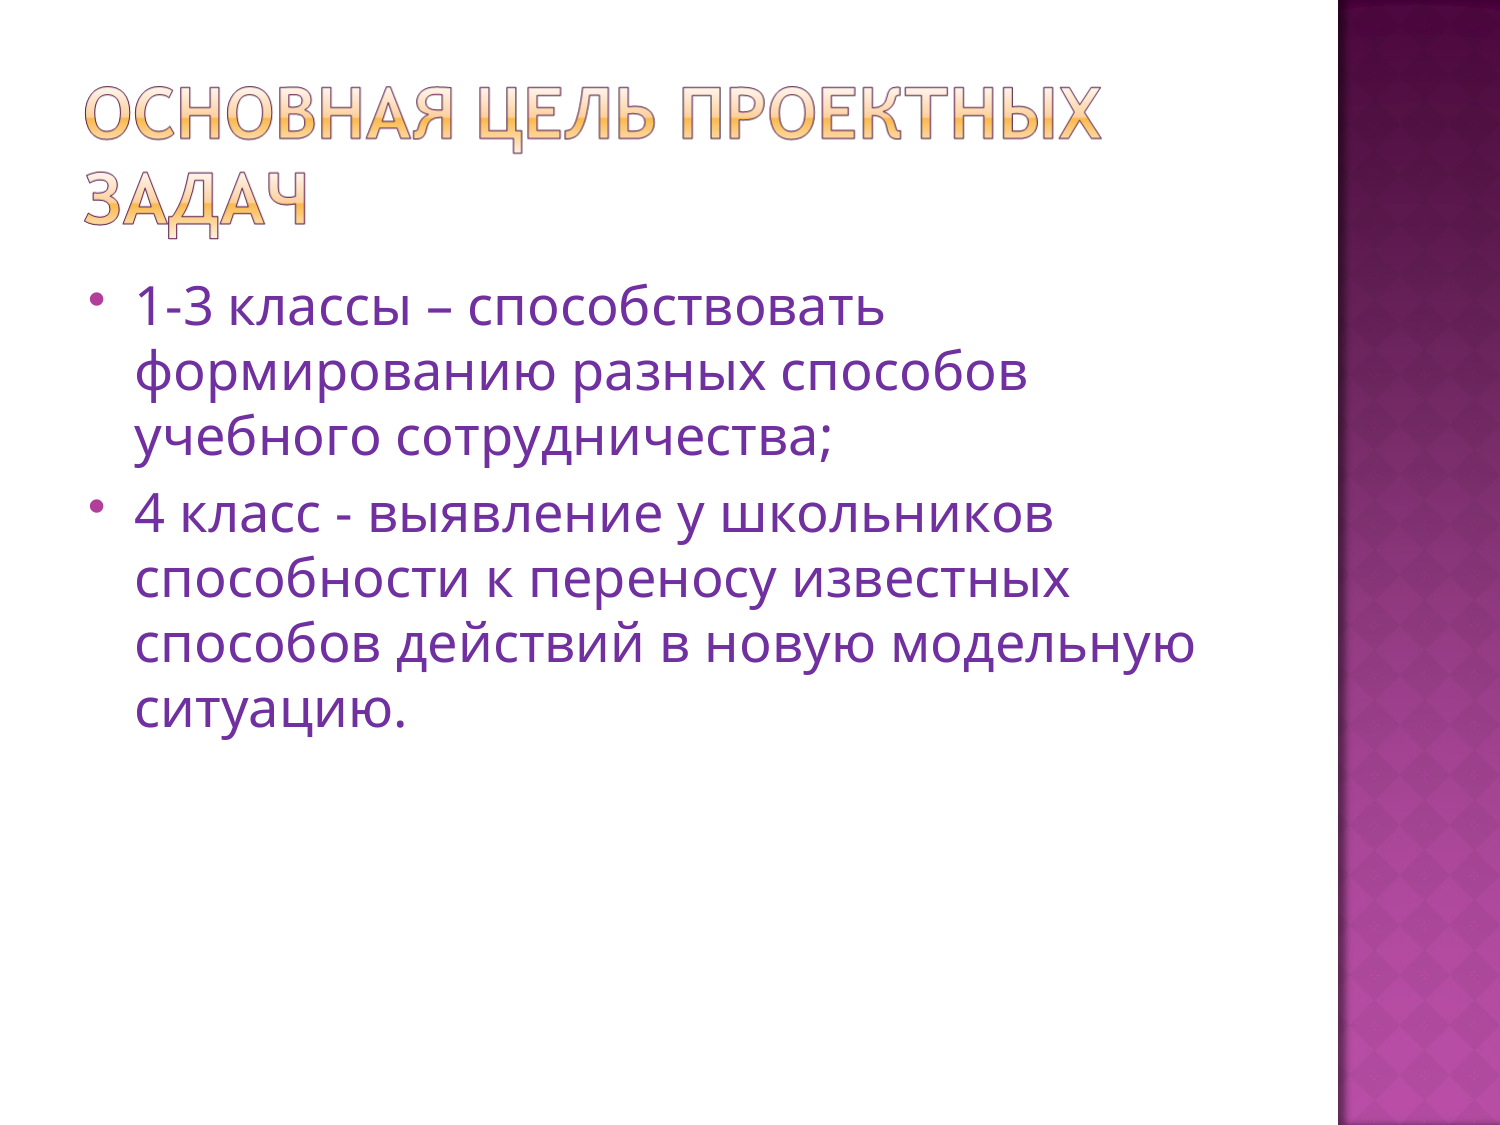

1-3 классы – способствовать формированию разных способов учебного сотрудничества;
4 класс - выявление у школьников способности к переносу известных способов действий в новую модельную ситуацию.